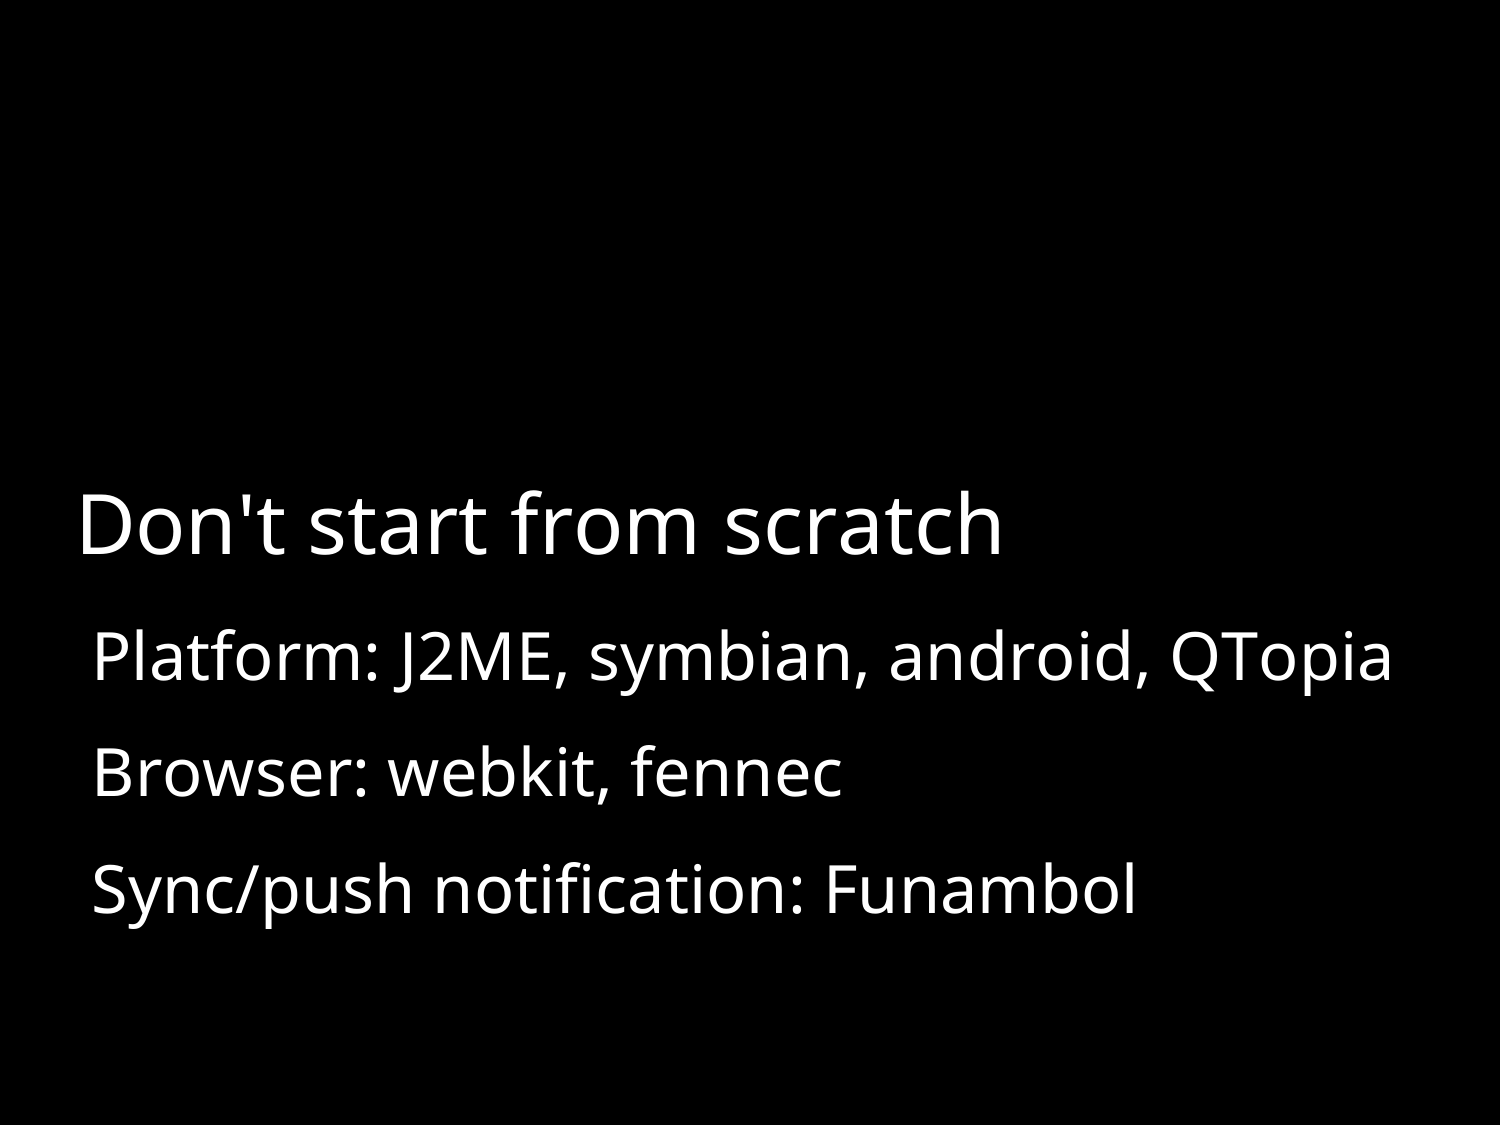

# Don't start from scratch
Platform: J2ME, symbian, android, QTopia
Browser: webkit, fennec
Sync/push notification: Funambol